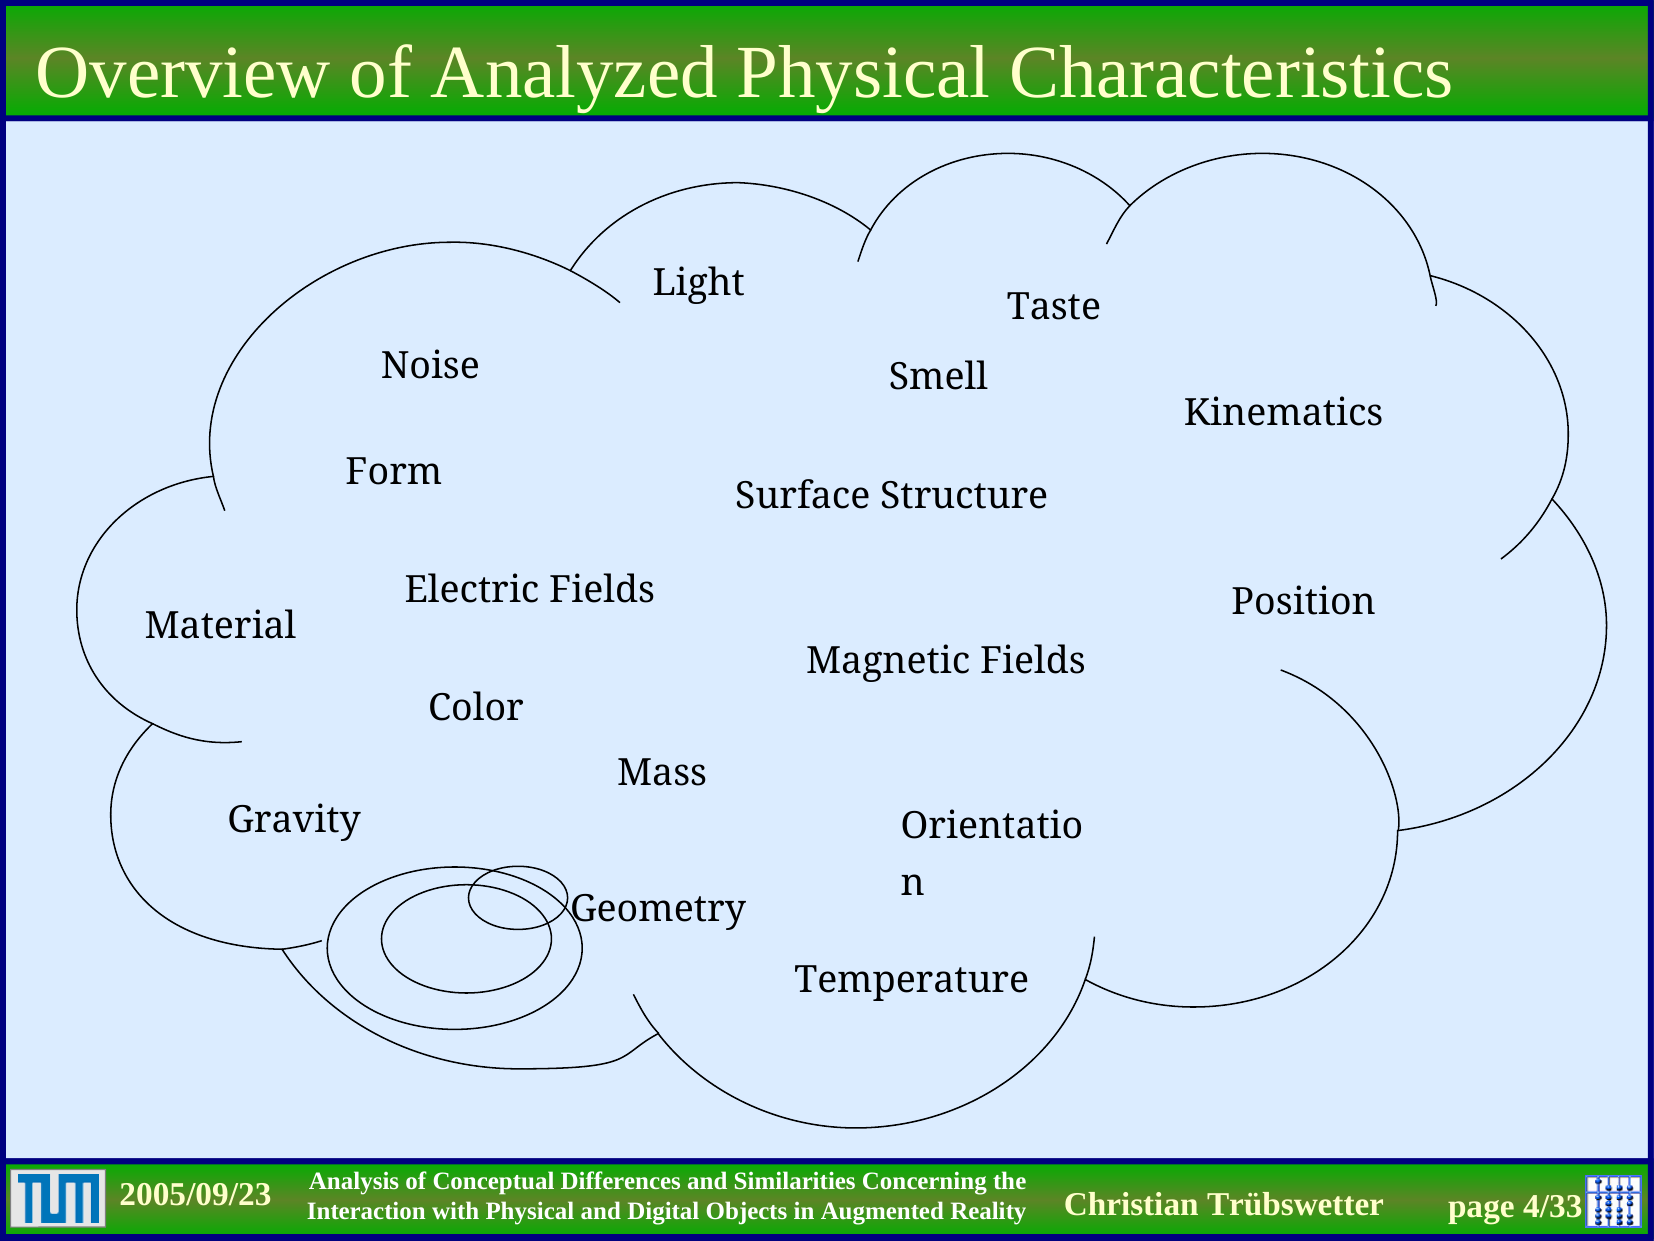

# Overview of Analyzed Physical Characteristics
Light
Taste
Noise
Smell
Kinematics
Form
Surface Structure
Electric Fields
Position
Material
Magnetic Fields
Color
Mass
Gravity
Orientation
Geometry
Temperature